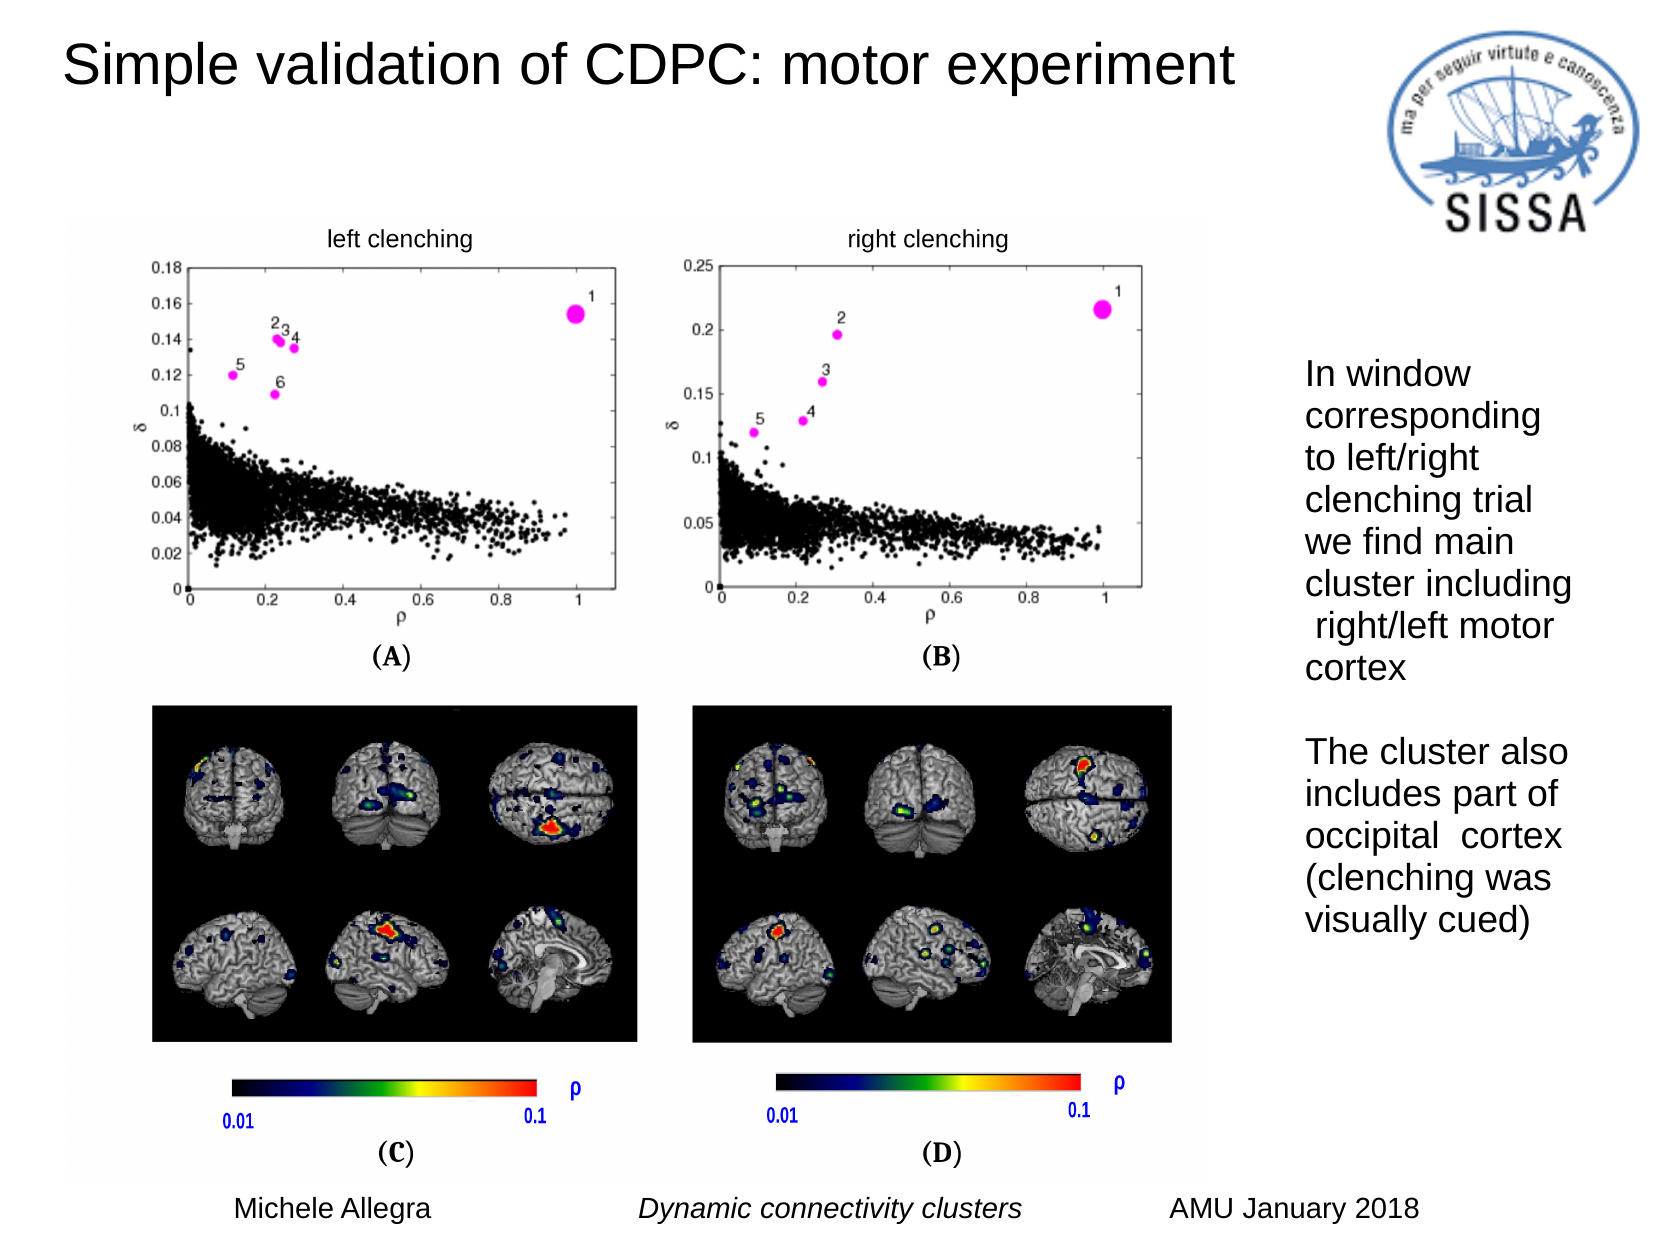

Simple validation of CDPC: motor experiment
In window corresponding to left/right clenching trial we find main cluster including right/left motor cortex
The cluster also includes part of occipital cortex (clenching was visually cued)
# Michele Allegra Dynamic connectivity clusters AMU January 2018